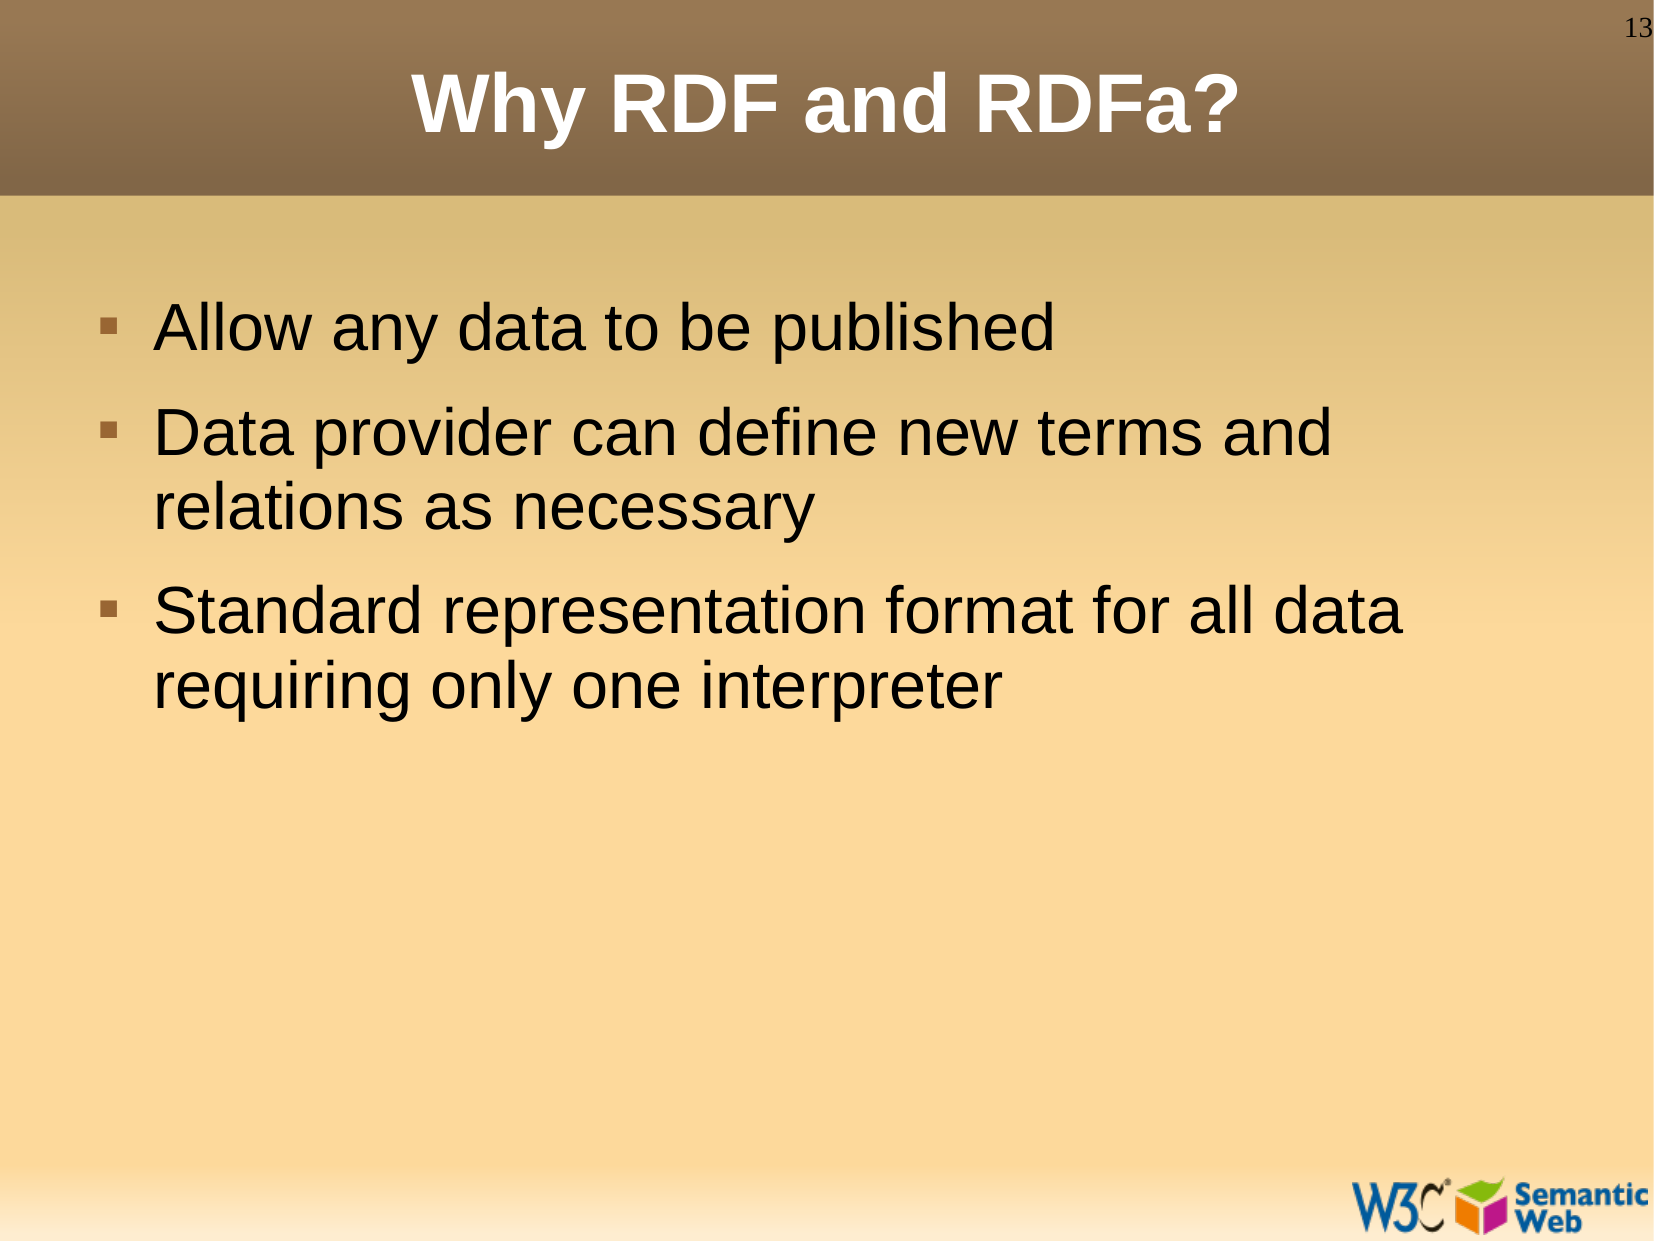

# Why RDF and RDFa?
13
Allow any data to be published
Data provider can define new terms and relations as necessary
Standard representation format for all data
requiring only one interpreter